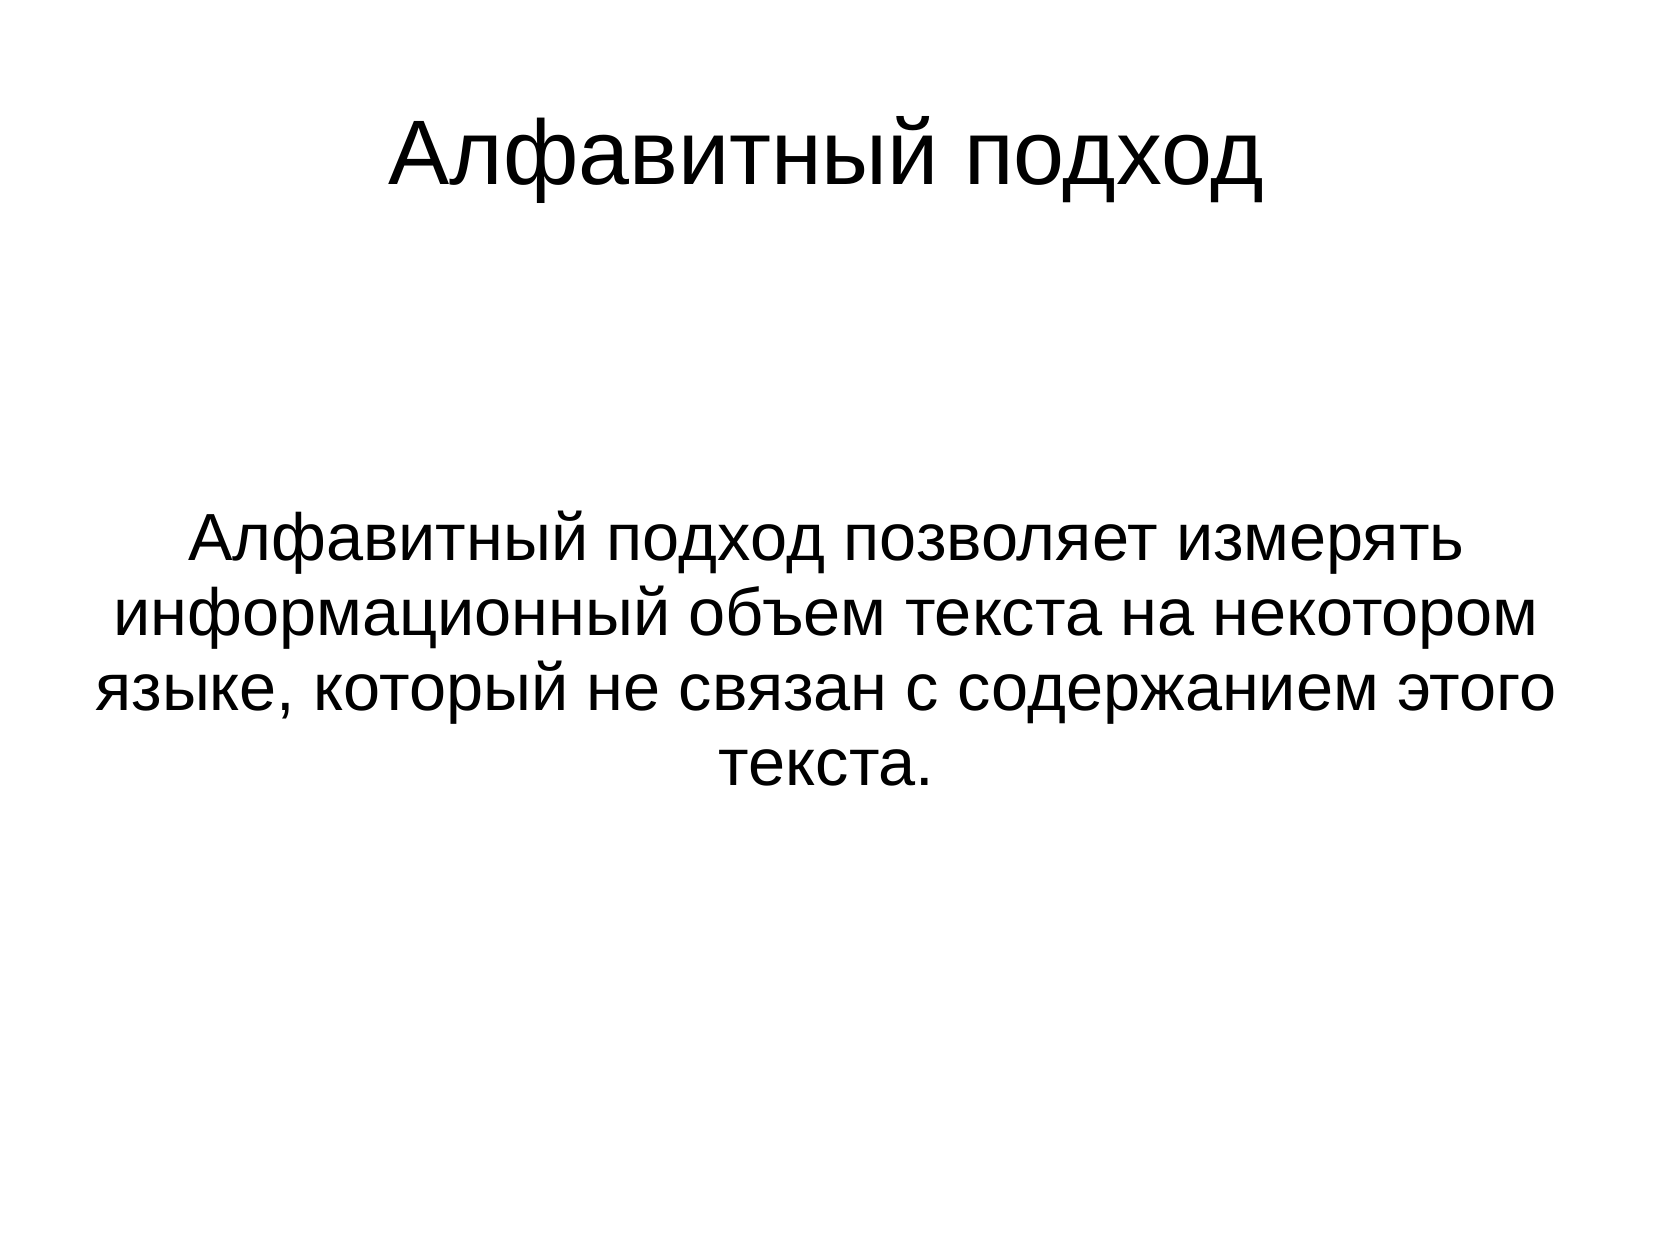

# Алфавитный подход
Алфавитный подход позволяет измерять информационный объем текста на некотором языке, который не связан с содержанием этого текста.